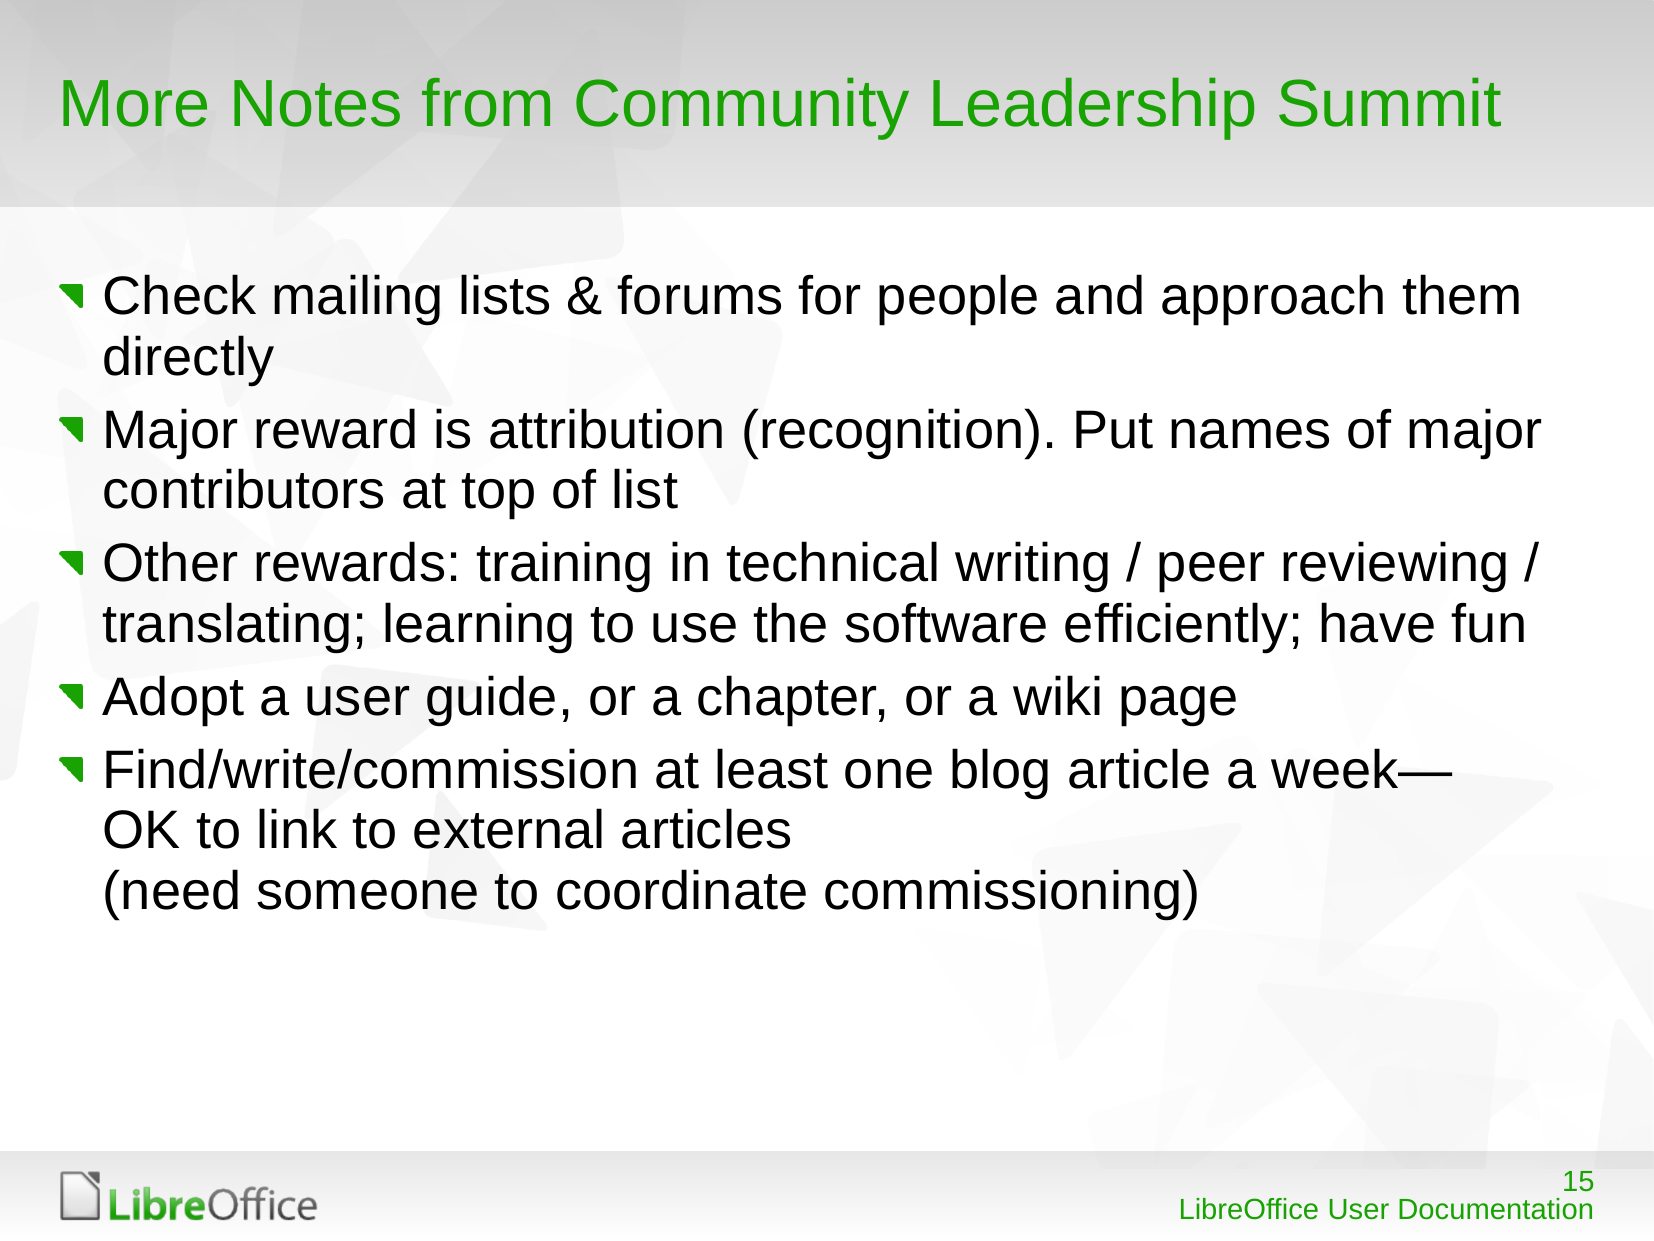

# More Notes from Community Leadership Summit
Check mailing lists & forums for people and approach them directly
Major reward is attribution (recognition). Put names of major contributors at top of list
Other rewards: training in technical writing / peer reviewing / translating; learning to use the software efficiently; have fun
Adopt a user guide, or a chapter, or a wiki page
Find/write/commission at least one blog article a week—
OK to link to external articles
(need someone to coordinate commissioning)
15
LibreOffice User Documentation